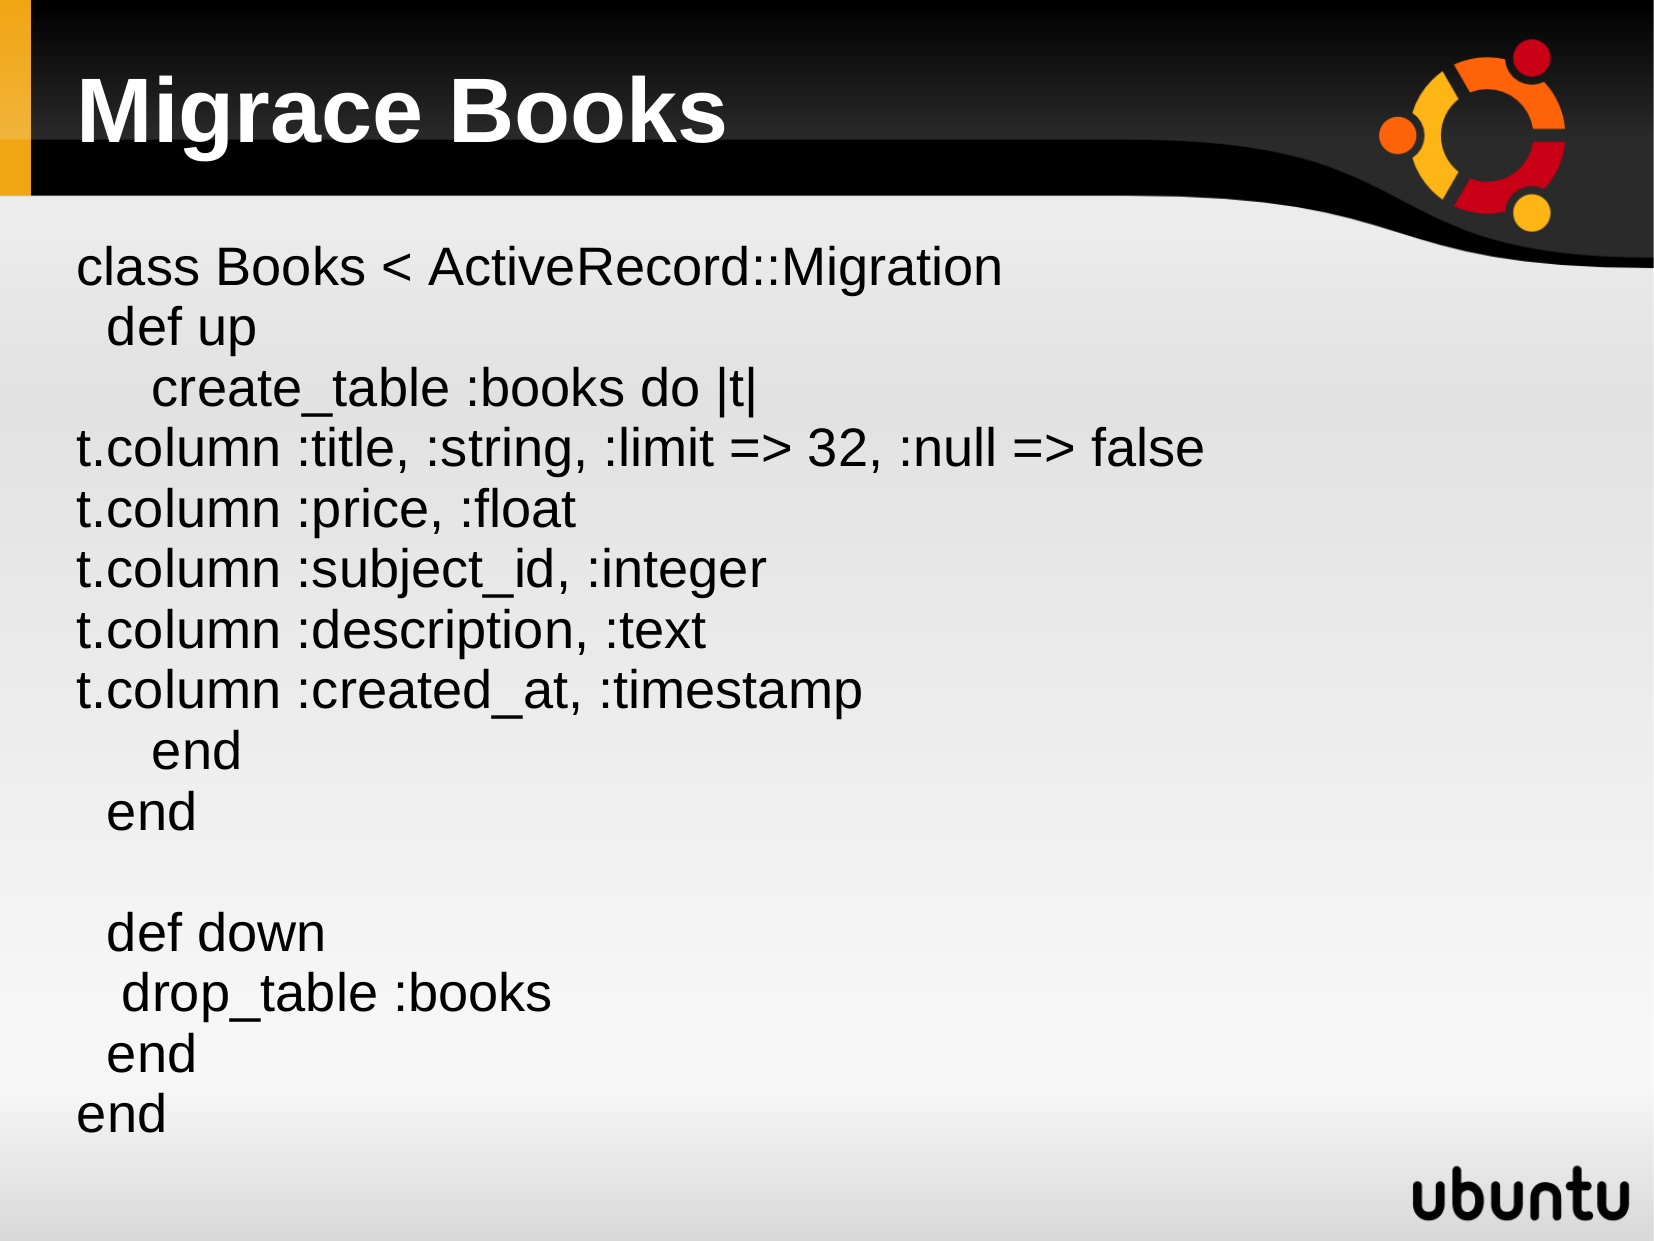

# Migrace Books
class Books < ActiveRecord::Migration
 def up
 create_table :books do |t|
t.column :title, :string, :limit => 32, :null => false
t.column :price, :float
t.column :subject_id, :integer
t.column :description, :text
t.column :created_at, :timestamp
 end
 end
 def down
 drop_table :books
 end
end